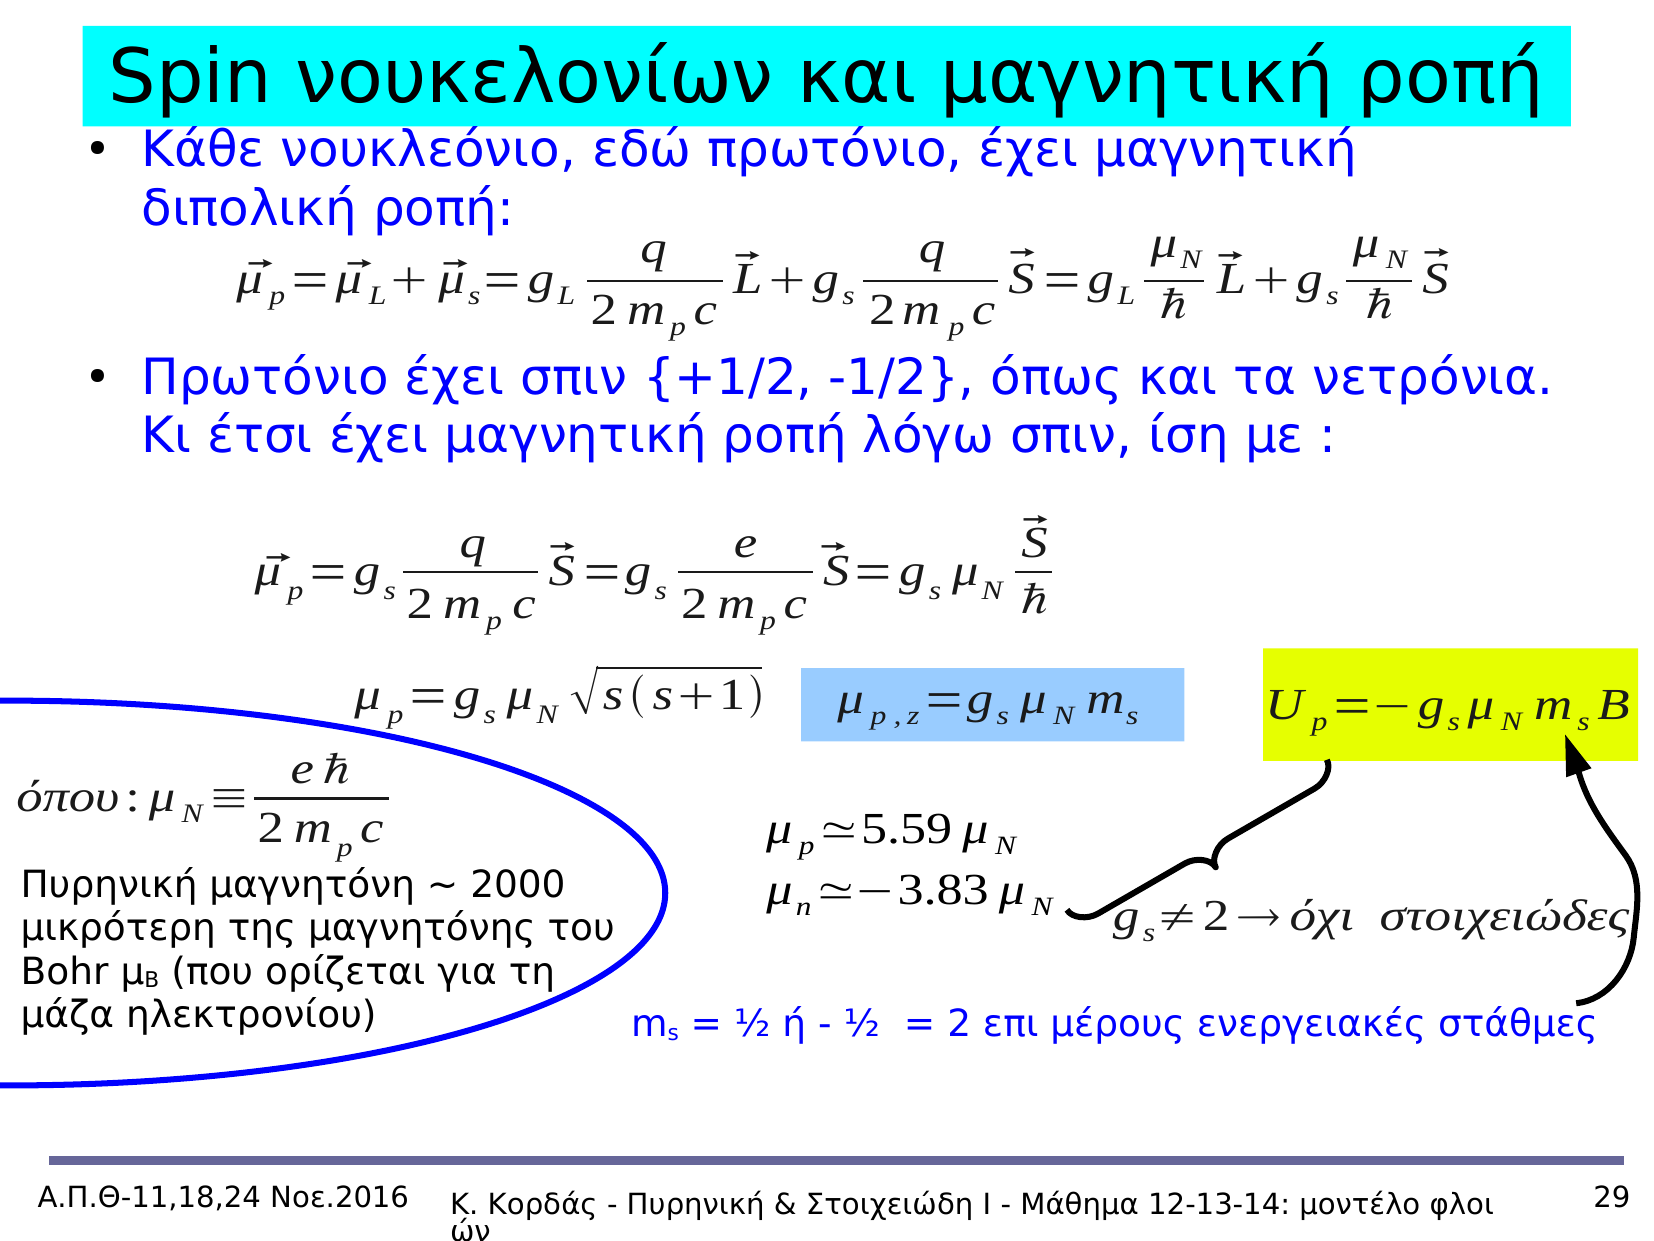

# Spin νουκελονίων και μαγνητική ροπή
Κάθε νουκλεόνιο, εδώ πρωτόνιο, έχει μαγνητική διπολική ροπή:
Πρωτόνιο έχει σπιν {+1/2, -1/2}, όπως και τα νετρόνια. Κι έτσι έχει μαγνητική ροπή λόγω σπιν, ίση με :
Πυρηνική μαγνητόνη ~ 2000 μικρότερη της μαγνητόνης του Bohr μB (που ορίζεται για τη
μάζα ηλεκτρονίου)
ms = ½ ή - ½ = 2 επι μέρους ενεργειακές στάθμες
Α.Π.Θ-11,18,24 Νοε.2016
29
Κ. Κορδάς - Πυρηνική & Στοιχειώδη Ι - Μάθημα 12-13-14: μοντέλο φλοιών